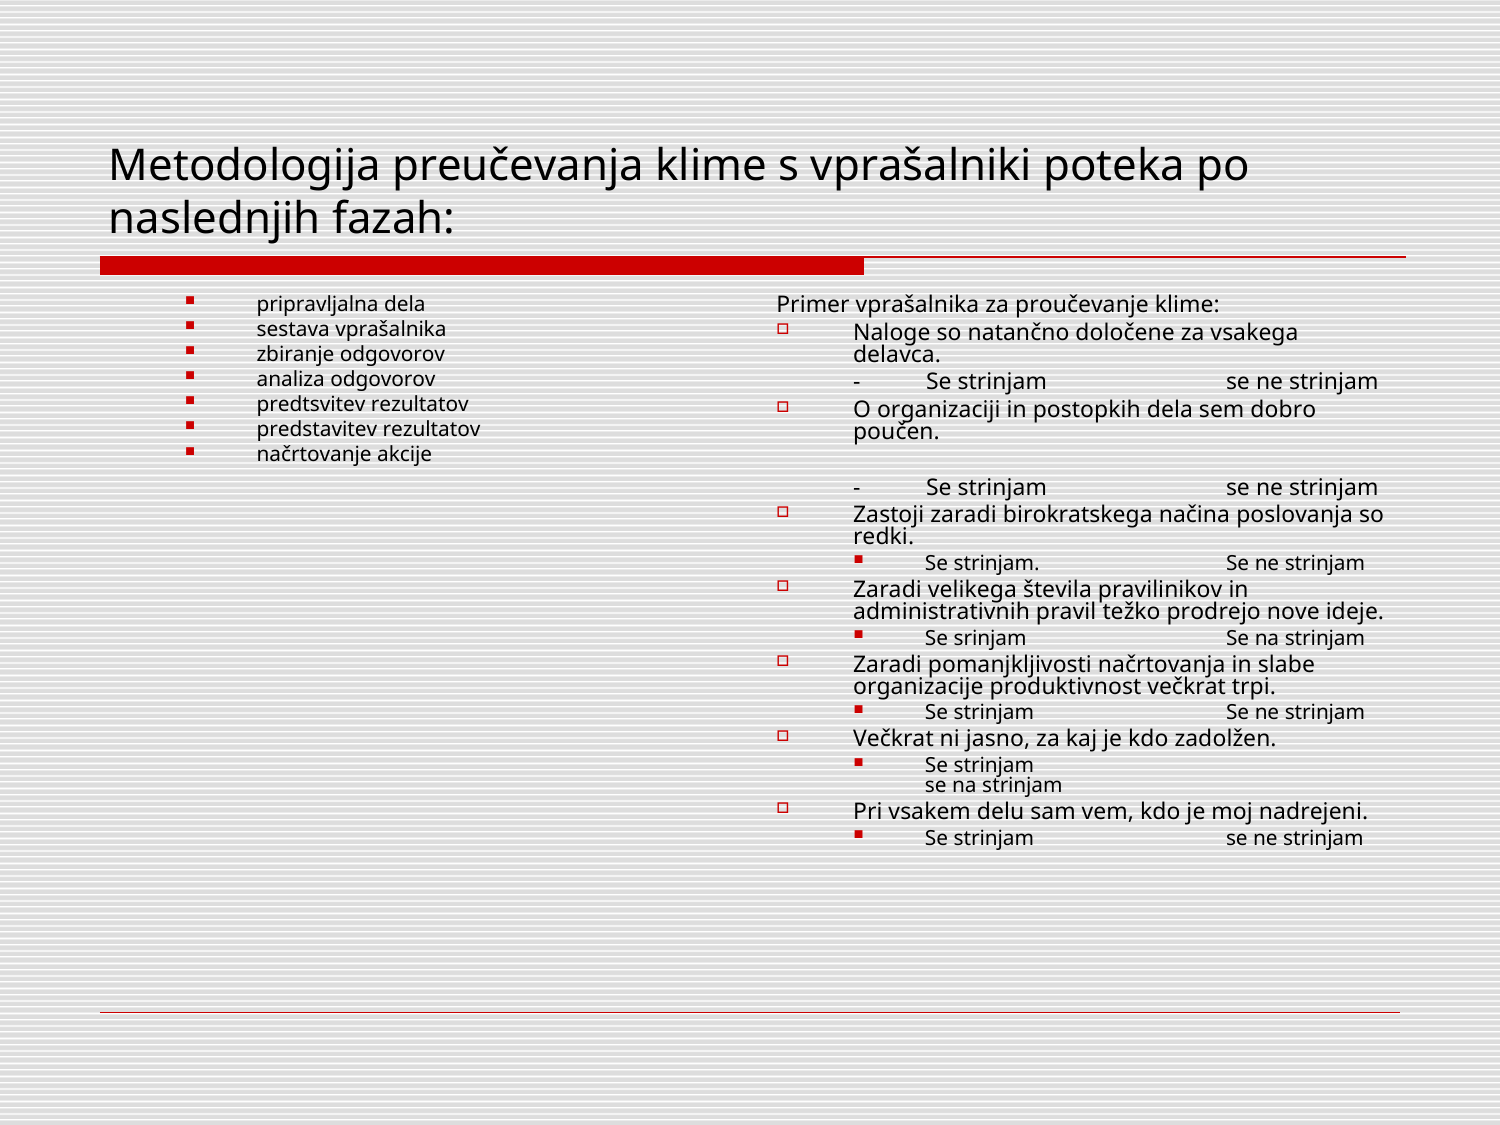

# Metodologija preučevanja klime s vprašalniki poteka po naslednjih fazah:
pripravljalna dela
sestava vprašalnika
zbiranje odgovorov
analiza odgovorov
predtsvitev rezultatov
predstavitev rezultatov
načrtovanje akcije
Primer vprašalnika za proučevanje klime:
Naloge so natančno določene za vsakega delavca.
	-	Se strinjam		se ne strinjam
O organizaciji in postopkih dela sem dobro poučen.
	-	Se strinjam		se ne strinjam
Zastoji zaradi birokratskega načina poslovanja so redki.
Se strinjam.		Se ne strinjam
Zaradi velikega števila pravilinikov in administrativnih pravil težko prodrejo nove ideje.
Se srinjam		Se na strinjam
Zaradi pomanjkljivosti načrtovanja in slabe organizacije produktivnost večkrat trpi.
Se strinjam		Se ne strinjam
Večkrat ni jasno, za kaj je kdo zadolžen.
Se strinjam 			se na strinjam
Pri vsakem delu sam vem, kdo je moj nadrejeni.
Se strinjam		se ne strinjam